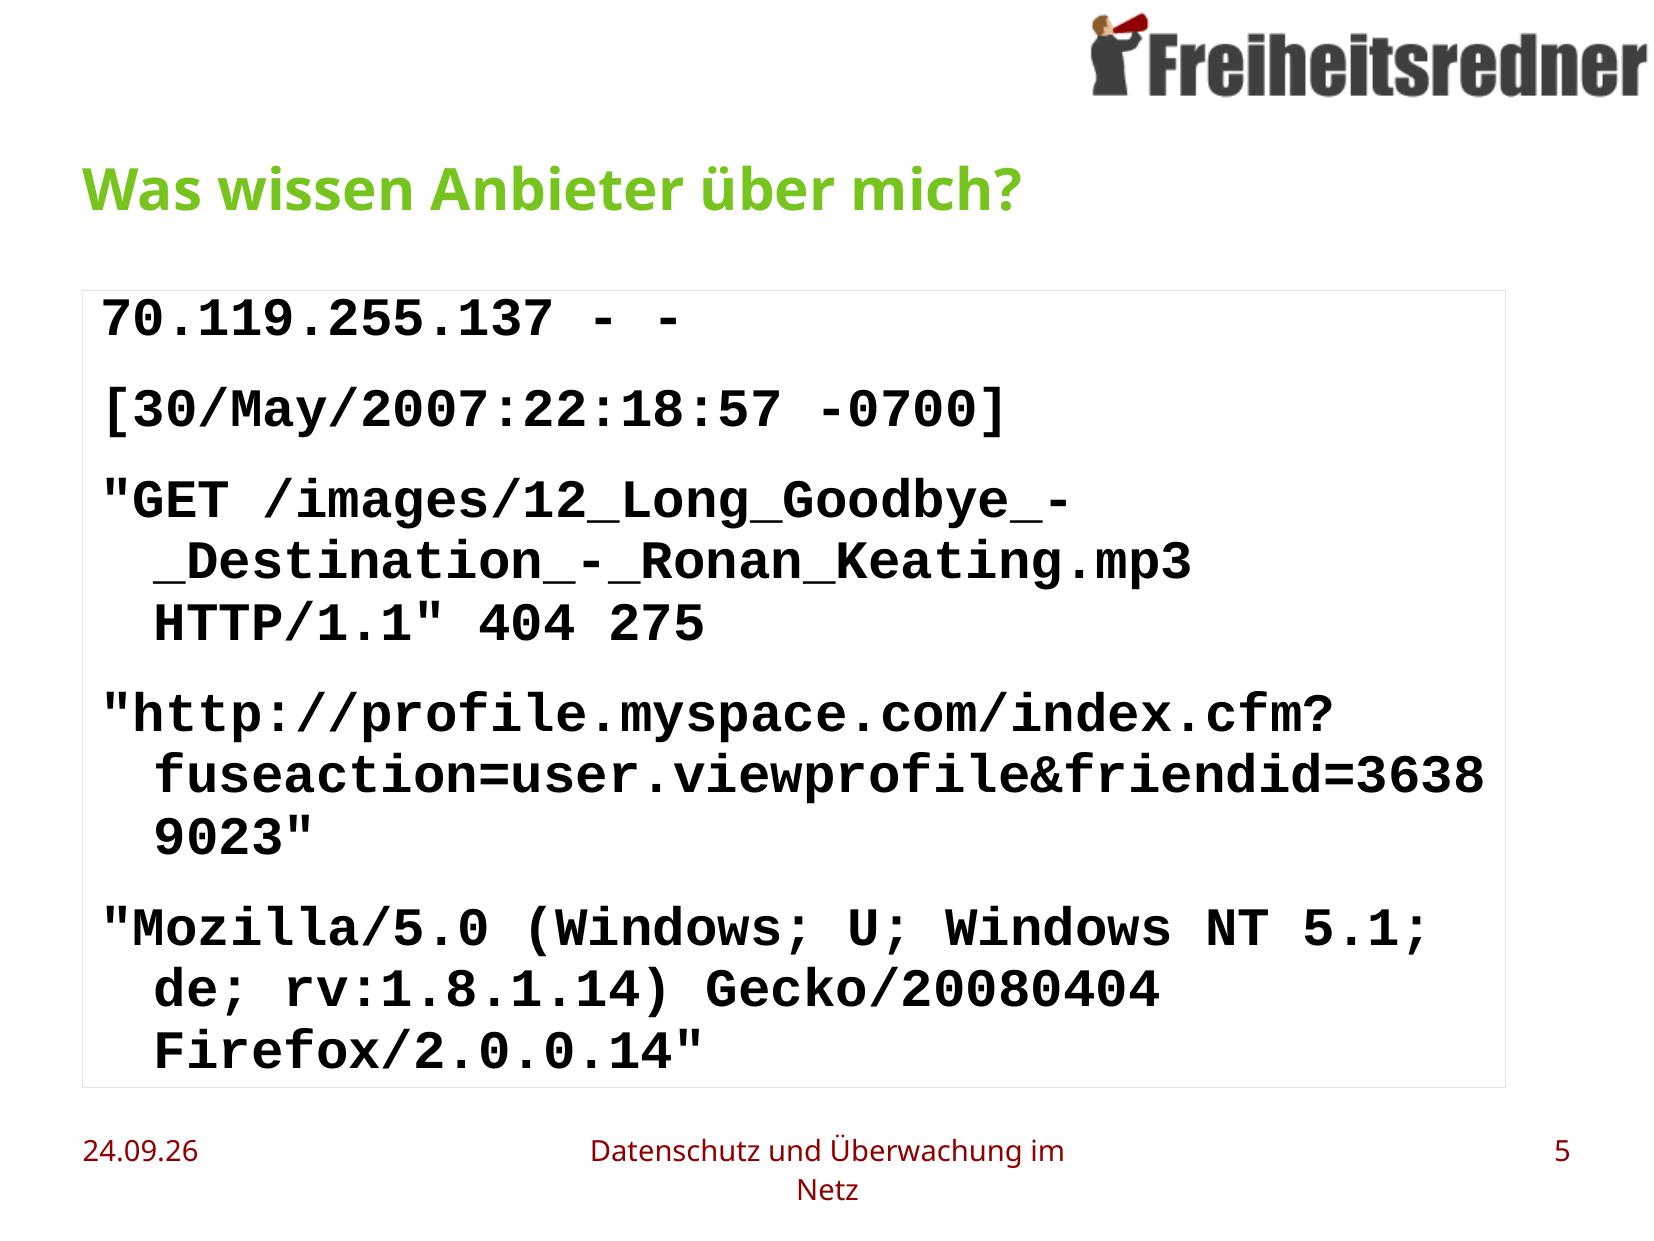

# Was wissen Anbieter über mich?
70.119.255.137 - -
[30/May/2007:22:18:57 -0700]
"GET /images/12_Long_Goodbye_-_Destination_-_Ronan_Keating.mp3 HTTP/1.1" 404 275
"http://profile.myspace.com/index.cfm?fuseaction=user.viewprofile&friendid=36389023"
"Mozilla/5.0 (Windows; U; Windows NT 5.1; de; rv:1.8.1.14) Gecko/20080404 Firefox/2.0.0.14"
Überwachungsmaßnahmen
5